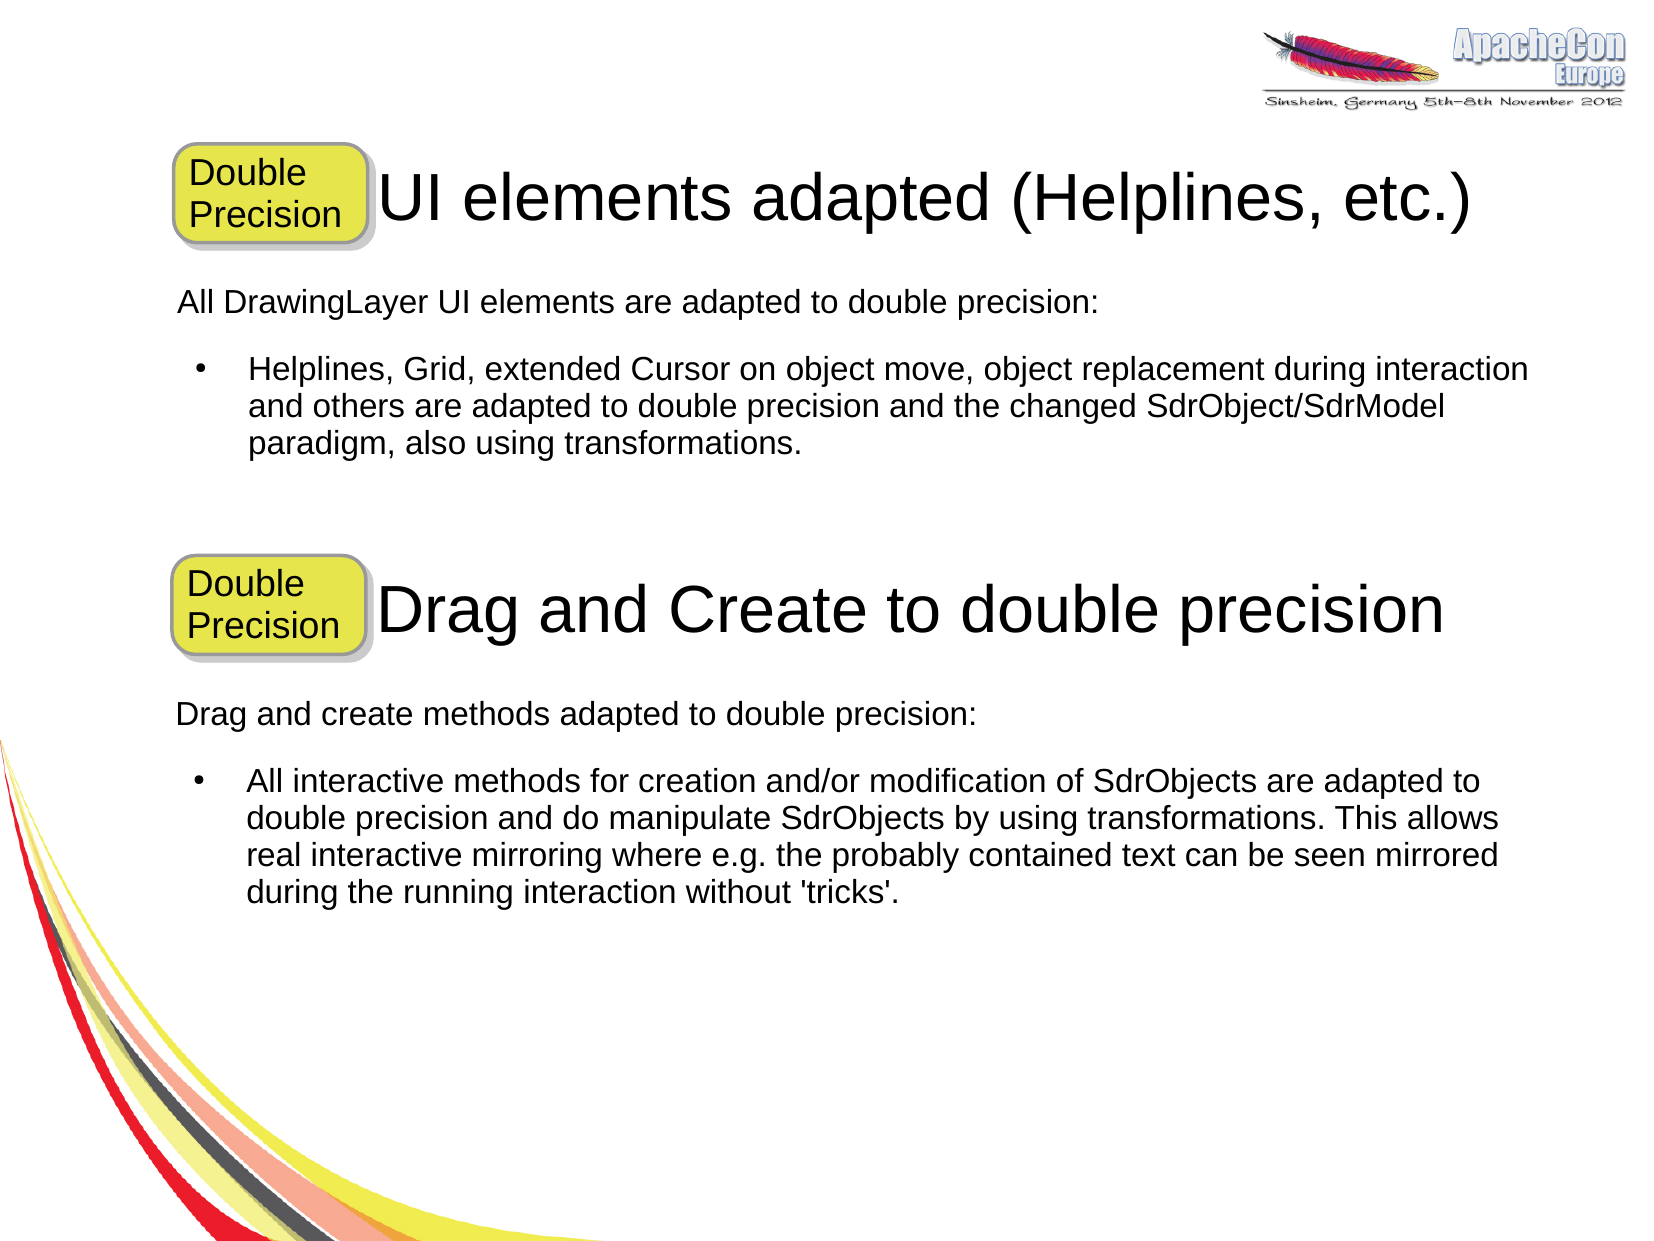

Double
Precision
UI elements adapted (Helplines, etc.)
# All DrawingLayer UI elements are adapted to double precision:
Helplines, Grid, extended Cursor on object move, object replacement during interaction and others are adapted to double precision and the changed SdrObject/SdrModel paradigm, also using transformations.
Double
Precision
Drag and Create to double precision
Drag and create methods adapted to double precision:
All interactive methods for creation and/or modification of SdrObjects are adapted to double precision and do manipulate SdrObjects by using transformations. This allows real interactive mirroring where e.g. the probably contained text can be seen mirrored during the running interaction without 'tricks'.